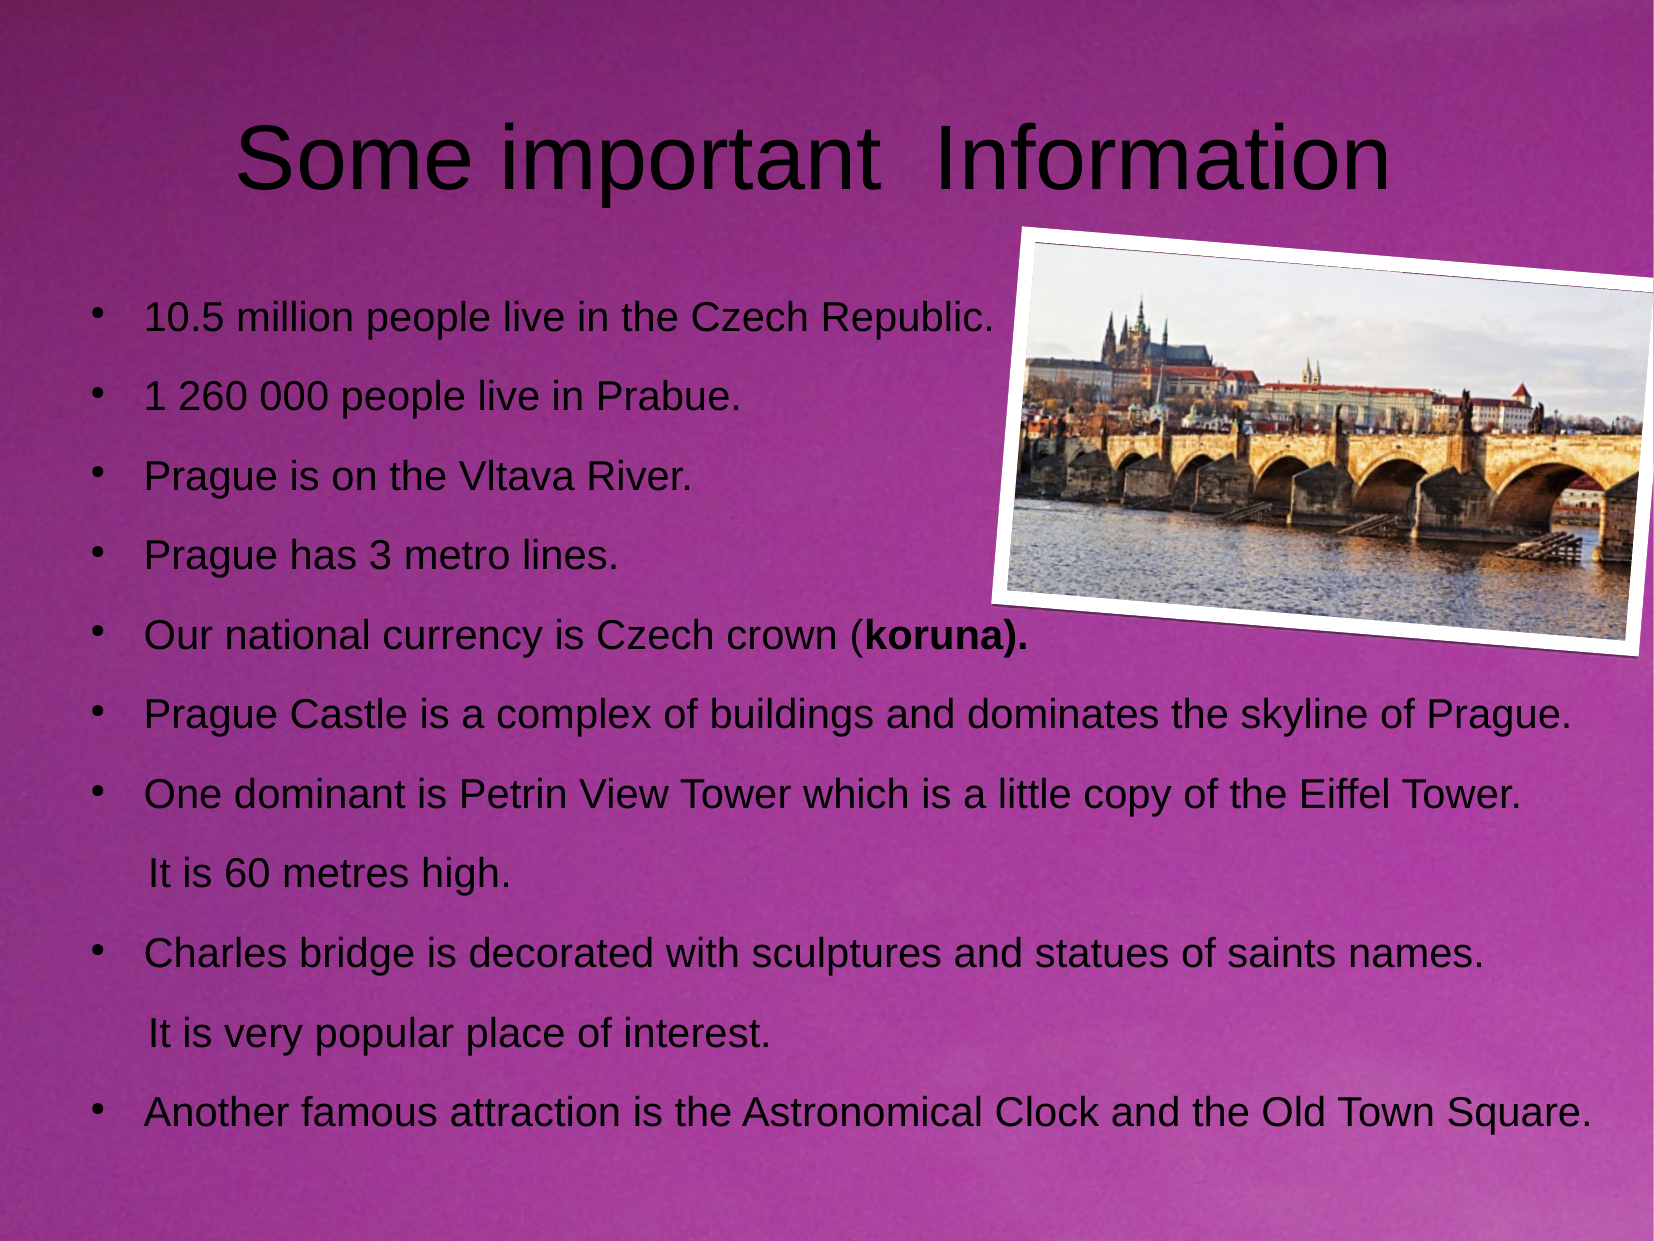

# Some important Information
10.5 million people live in the Czech Republic.
1 260 000 people live in Prabue.
Prague is on the Vltava River.
Prague has 3 metro lines.
Our national currency is Czech crown (koruna).
Prague Castle is a complex of buildings and dominates the skyline of Prague.
One dominant is Petrin View Tower which is a little copy of the Eiffel Tower.
 It is 60 metres high.
Charles bridge is decorated with sculptures and statues of saints names.
 It is very popular place of interest.
Another famous attraction is the Astronomical Clock and the Old Town Square.